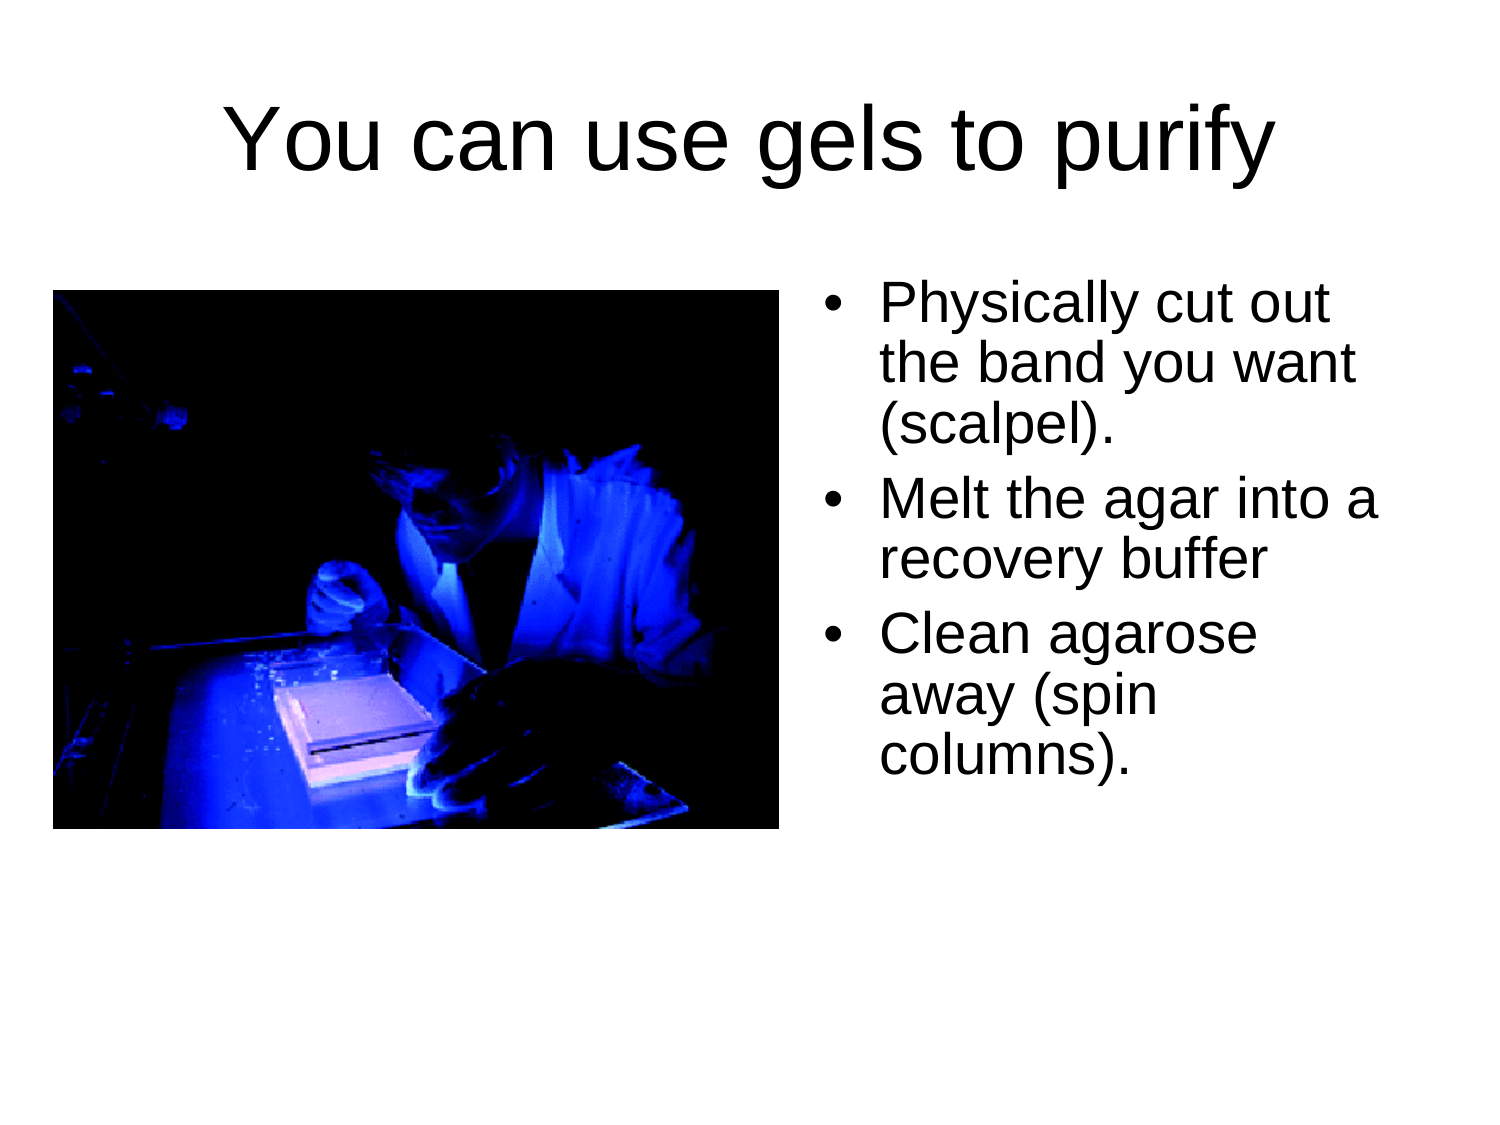

# You can use gels to purify
Physically cut out the band you want (scalpel).
Melt the agar into a recovery buffer
Clean agarose away (spin columns).